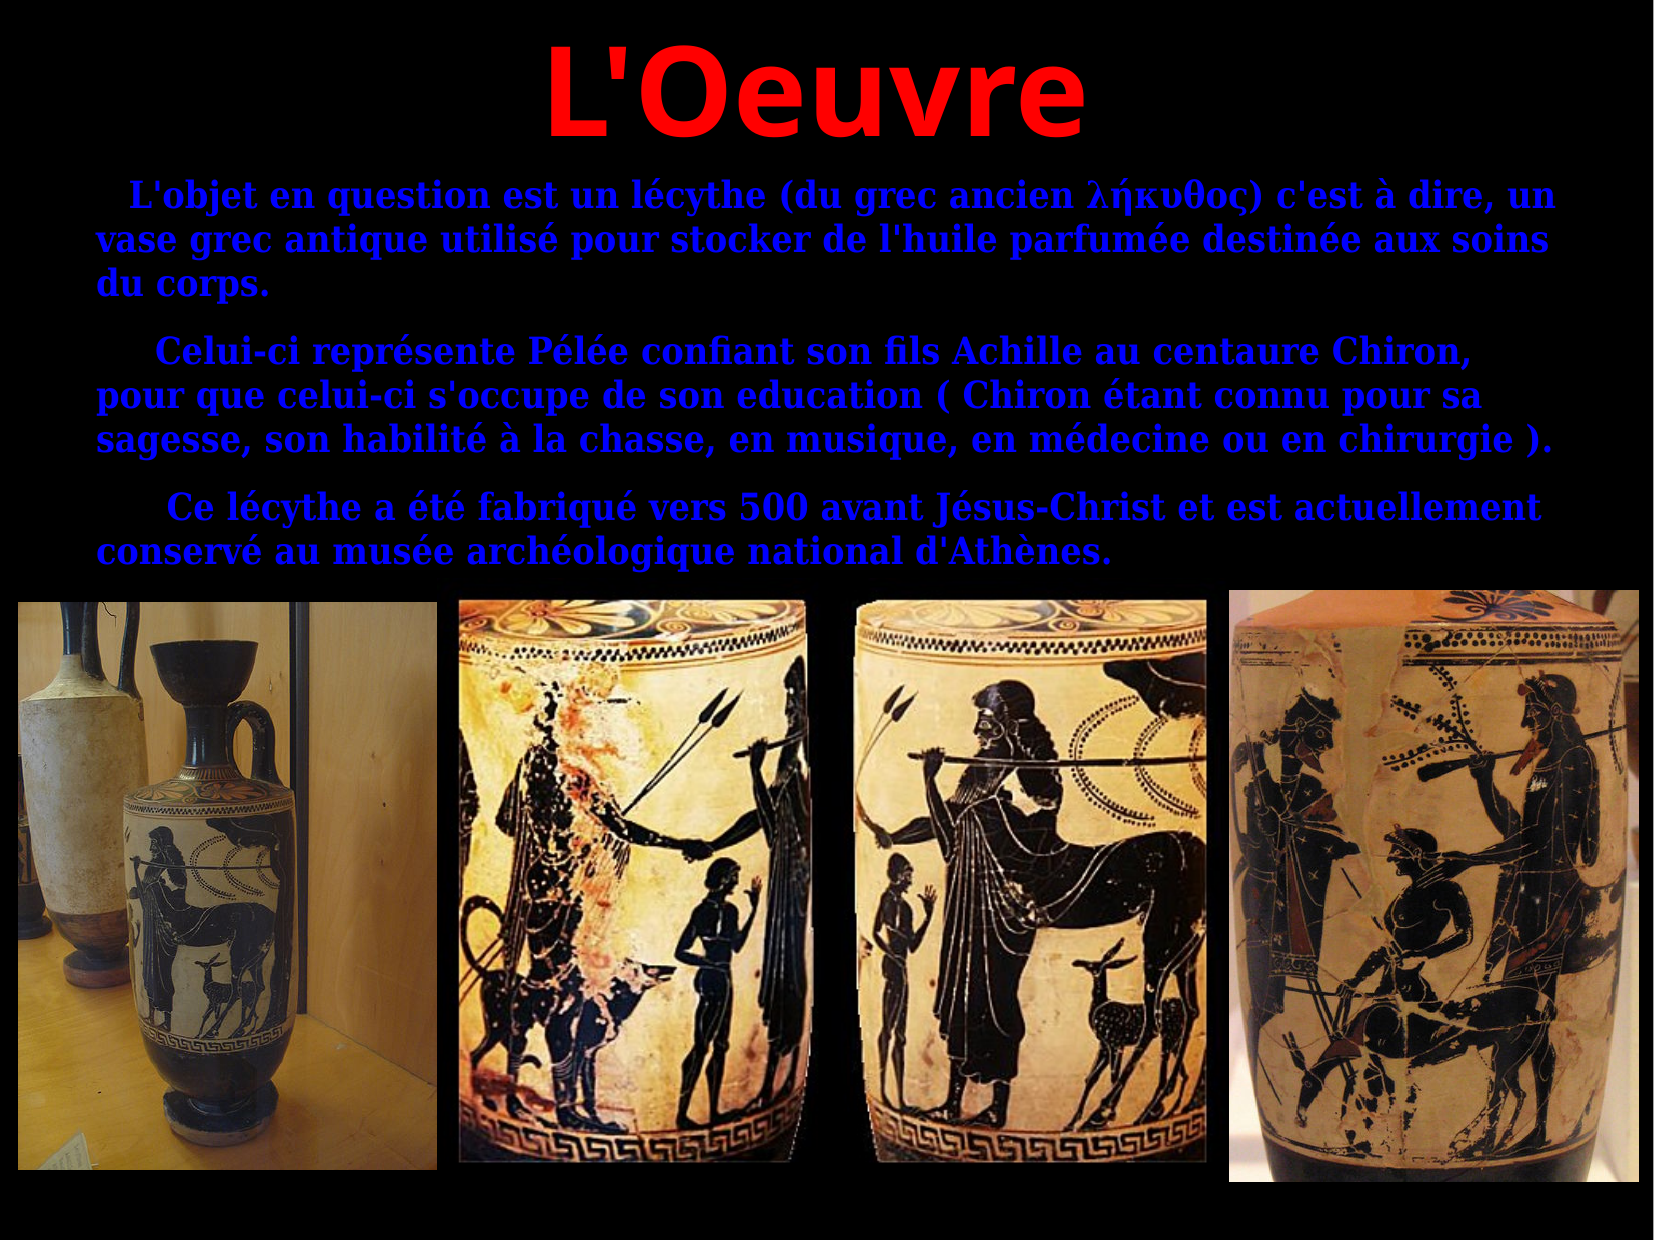

# L'Oeuvre
 L'objet en question est un lécythe (du grec ancien λήκυθος) c'est à dire, un vase grec antique utilisé pour stocker de l'huile parfumée destinée aux soins du corps.
 Celui-ci représente Pélée confiant son fils Achille au centaure Chiron, pour que celui-ci s'occupe de son education ( Chiron étant connu pour sa sagesse, son habilité à la chasse, en musique, en médecine ou en chirurgie ).
 Ce lécythe a été fabriqué vers 500 avant Jésus-Christ et est actuellement conservé au musée archéologique national d'Athènes.